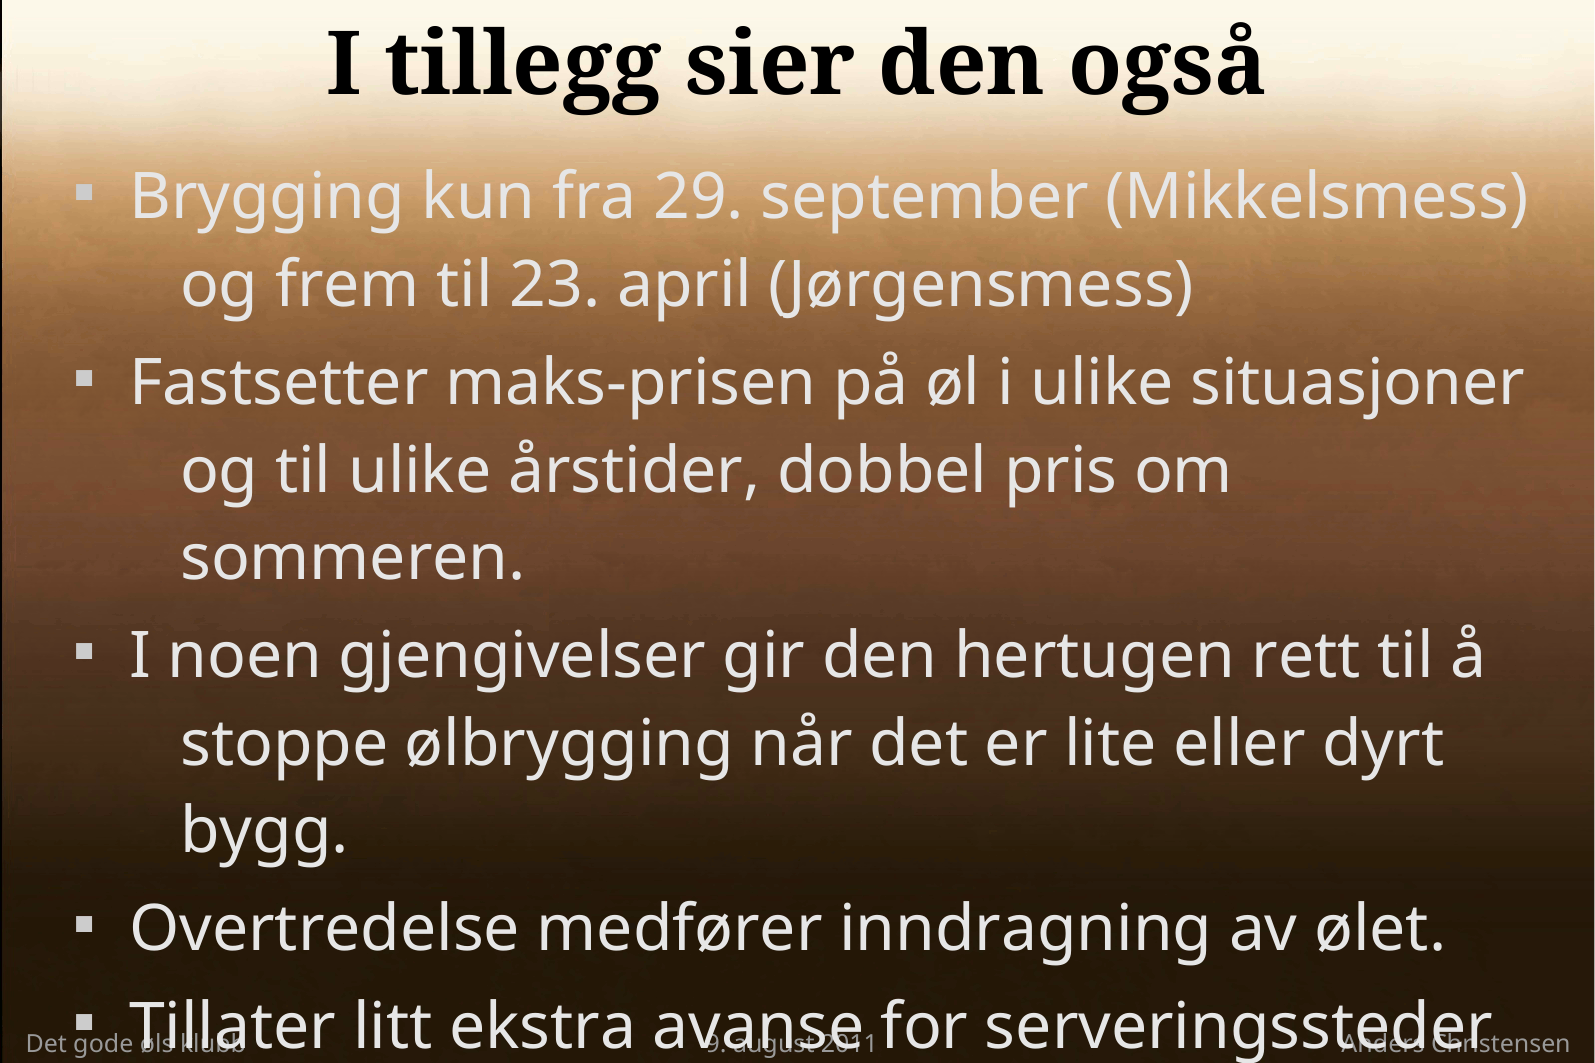

# I tillegg sier den også
Brygging kun fra 29. september (Mikkelsmess) og frem til 23. april (Jørgensmess)
Fastsetter maks-prisen på øl i ulike situasjoner og til ulike årstider, dobbel pris om sommeren.
I noen gjengivelser gir den hertugen rett til å stoppe ølbrygging når det er lite eller dyrt bygg.
Overtredelse medfører inndragning av ølet.
Tillater litt ekstra avanse for serveringssteder som ikke selv brygger, men kjøper øl